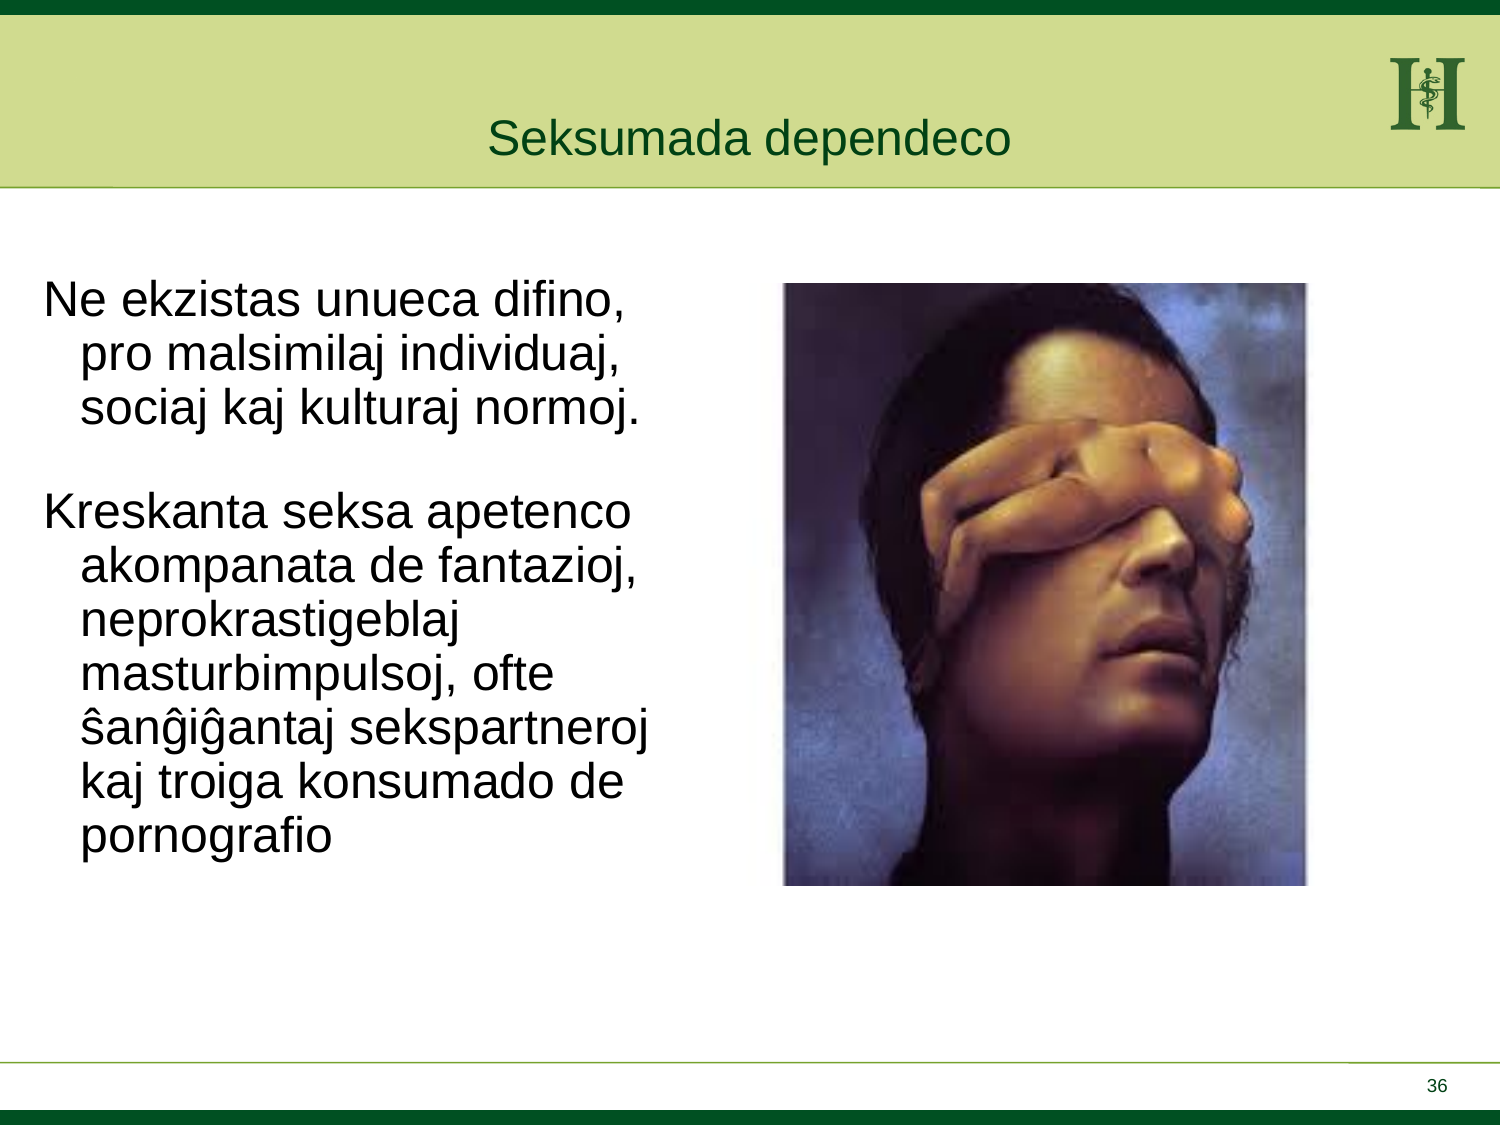

Definition, weil bei derk
# Seksumada dependeco
Ne ekzistas unueca difino, pro malsimilaj individuaj, sociaj kaj kulturaj normoj.
Kreskanta seksa apetenco akompanata de fantazioj, neprokrastigeblaj masturbimpulsoj, ofte ŝanĝiĝantaj sekspartneroj kaj troiga konsumado de pornografio